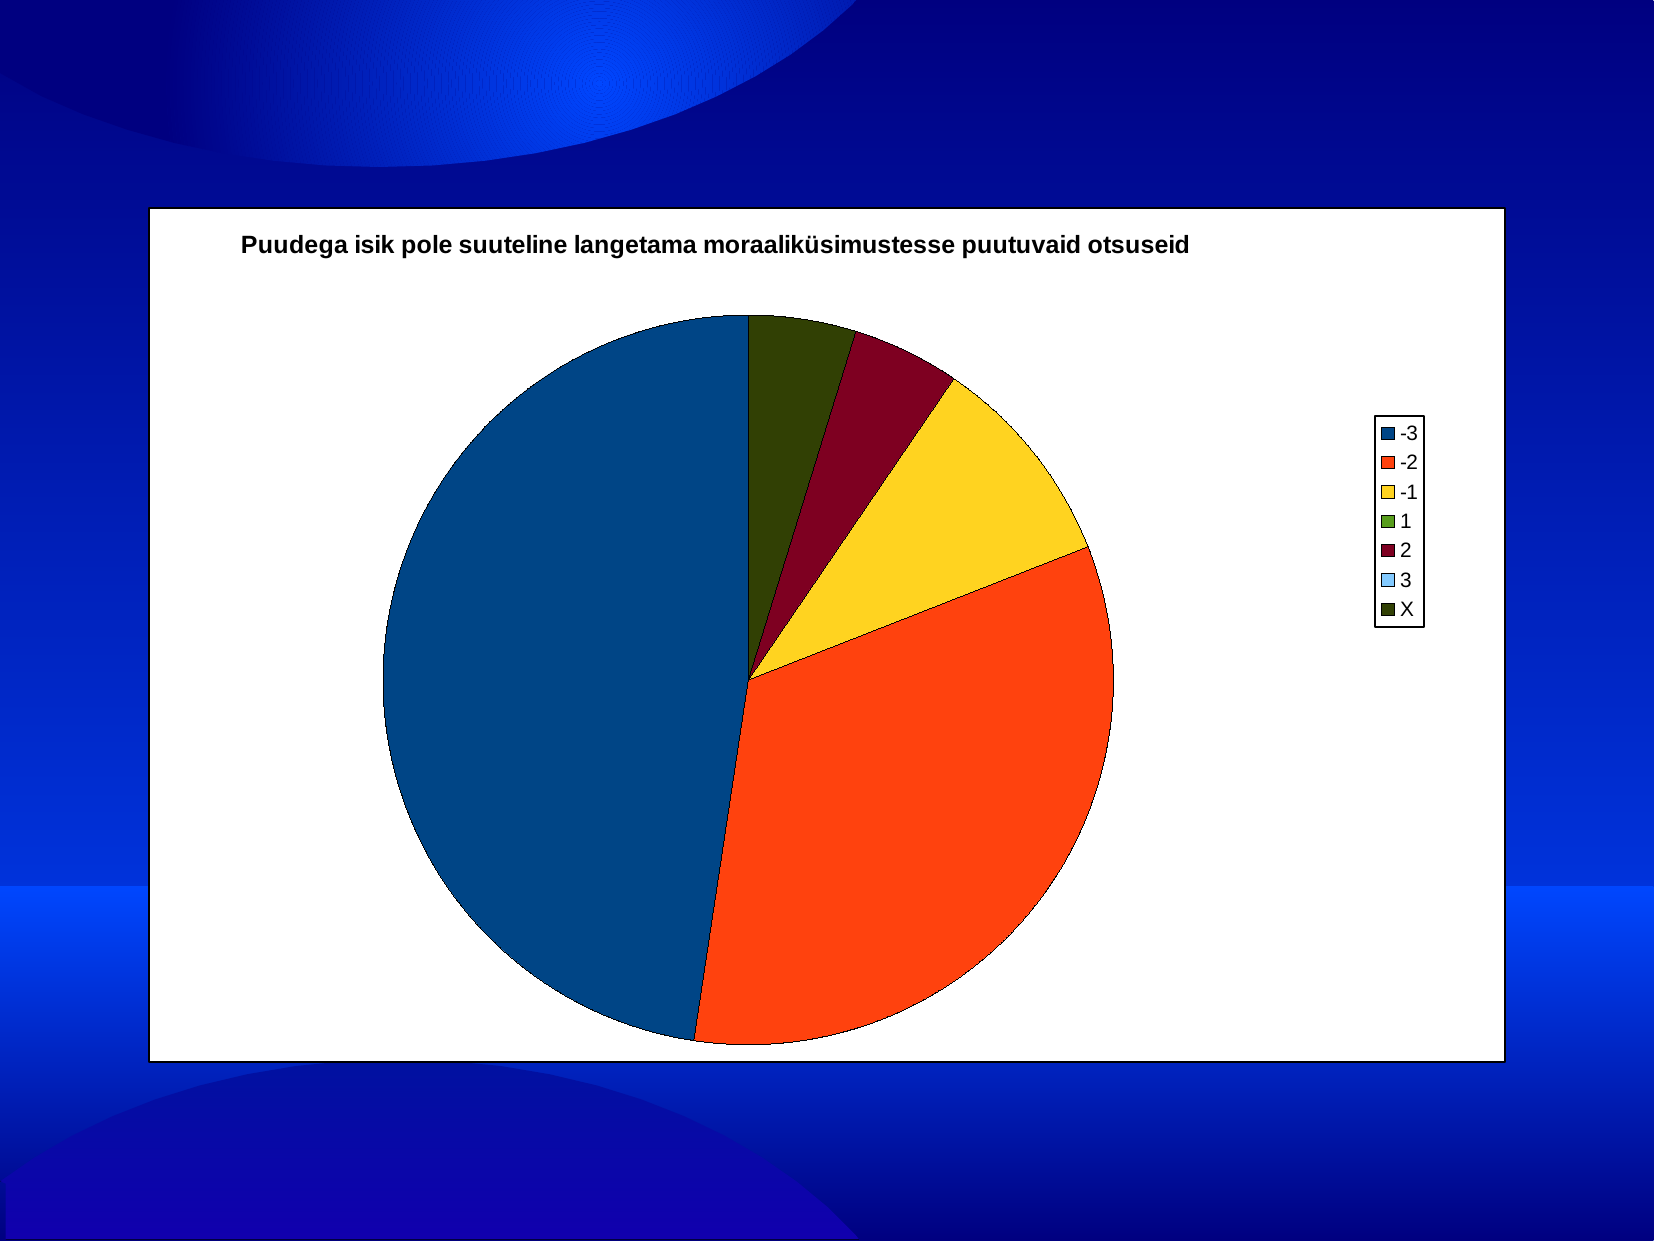

### Chart: Puudega isik pole suuteline langetama moraaliküsimustesse puutuvaid otsuseid
| Category | Rida 14 |
|---|---|
| -3 | 10.0 |
| -2 | 7.0 |
| -1 | 2.0 |
| 1 | None |
| 2 | 1.0 |
| 3 | None |
| X | 1.0 |